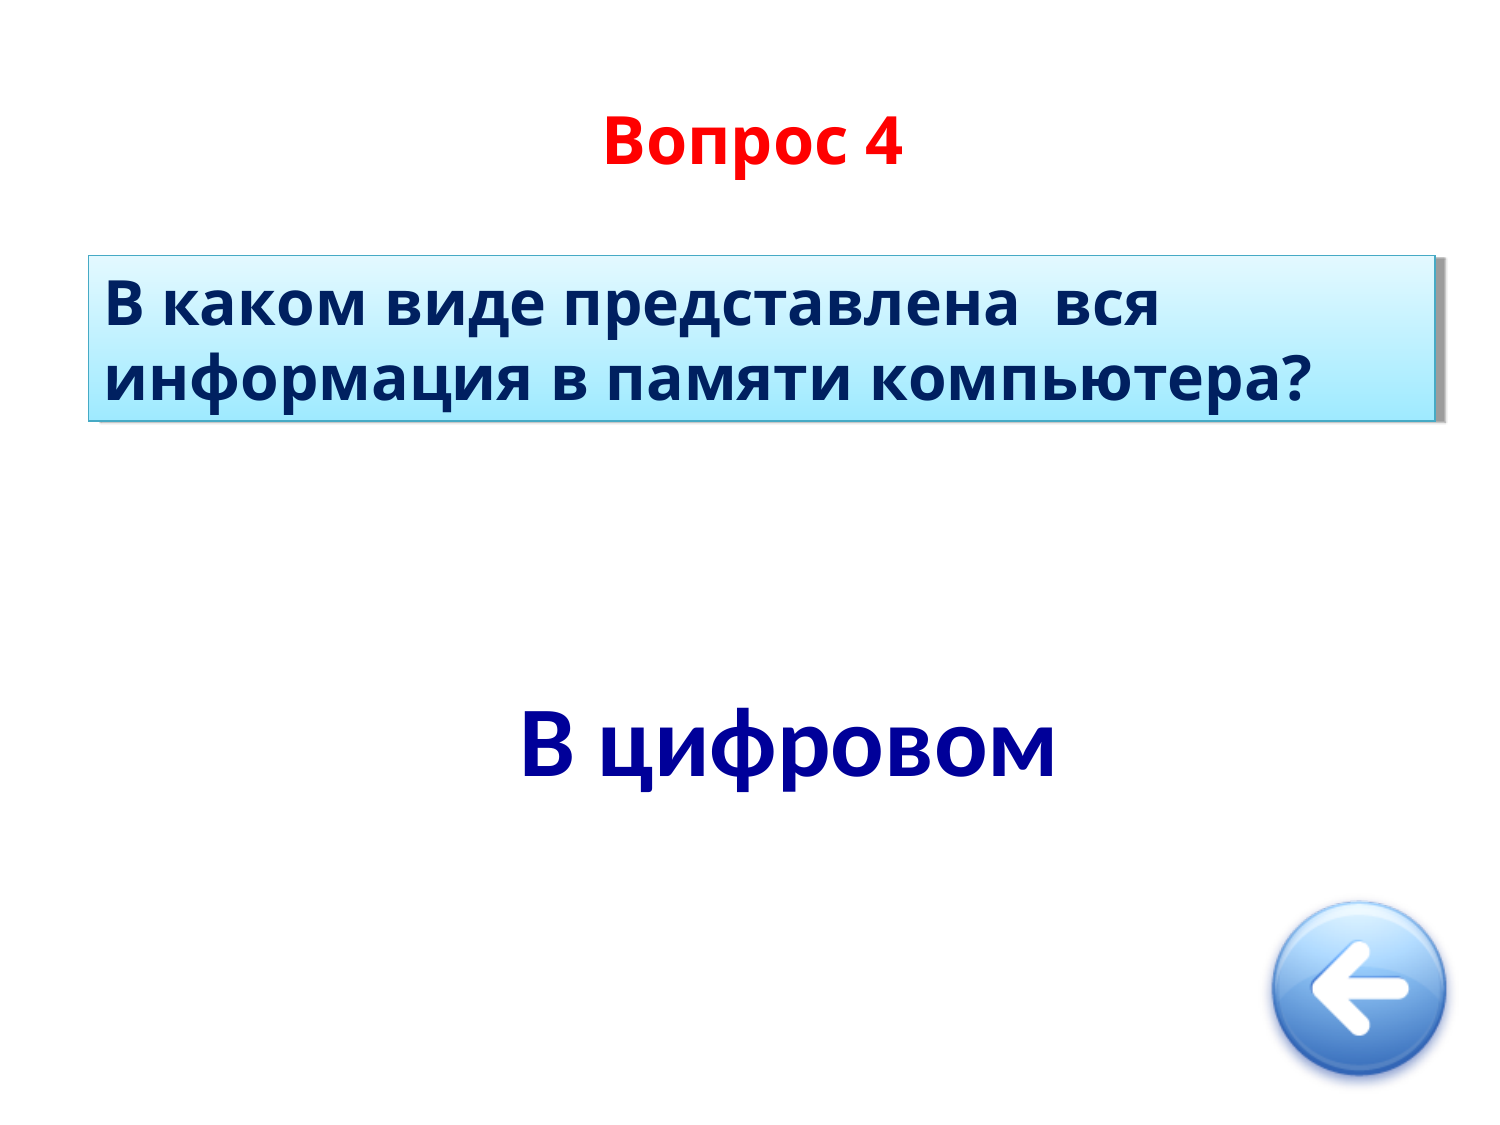

Вопрос 4
В каком виде представлена вся информация в памяти компьютера?
В цифровом